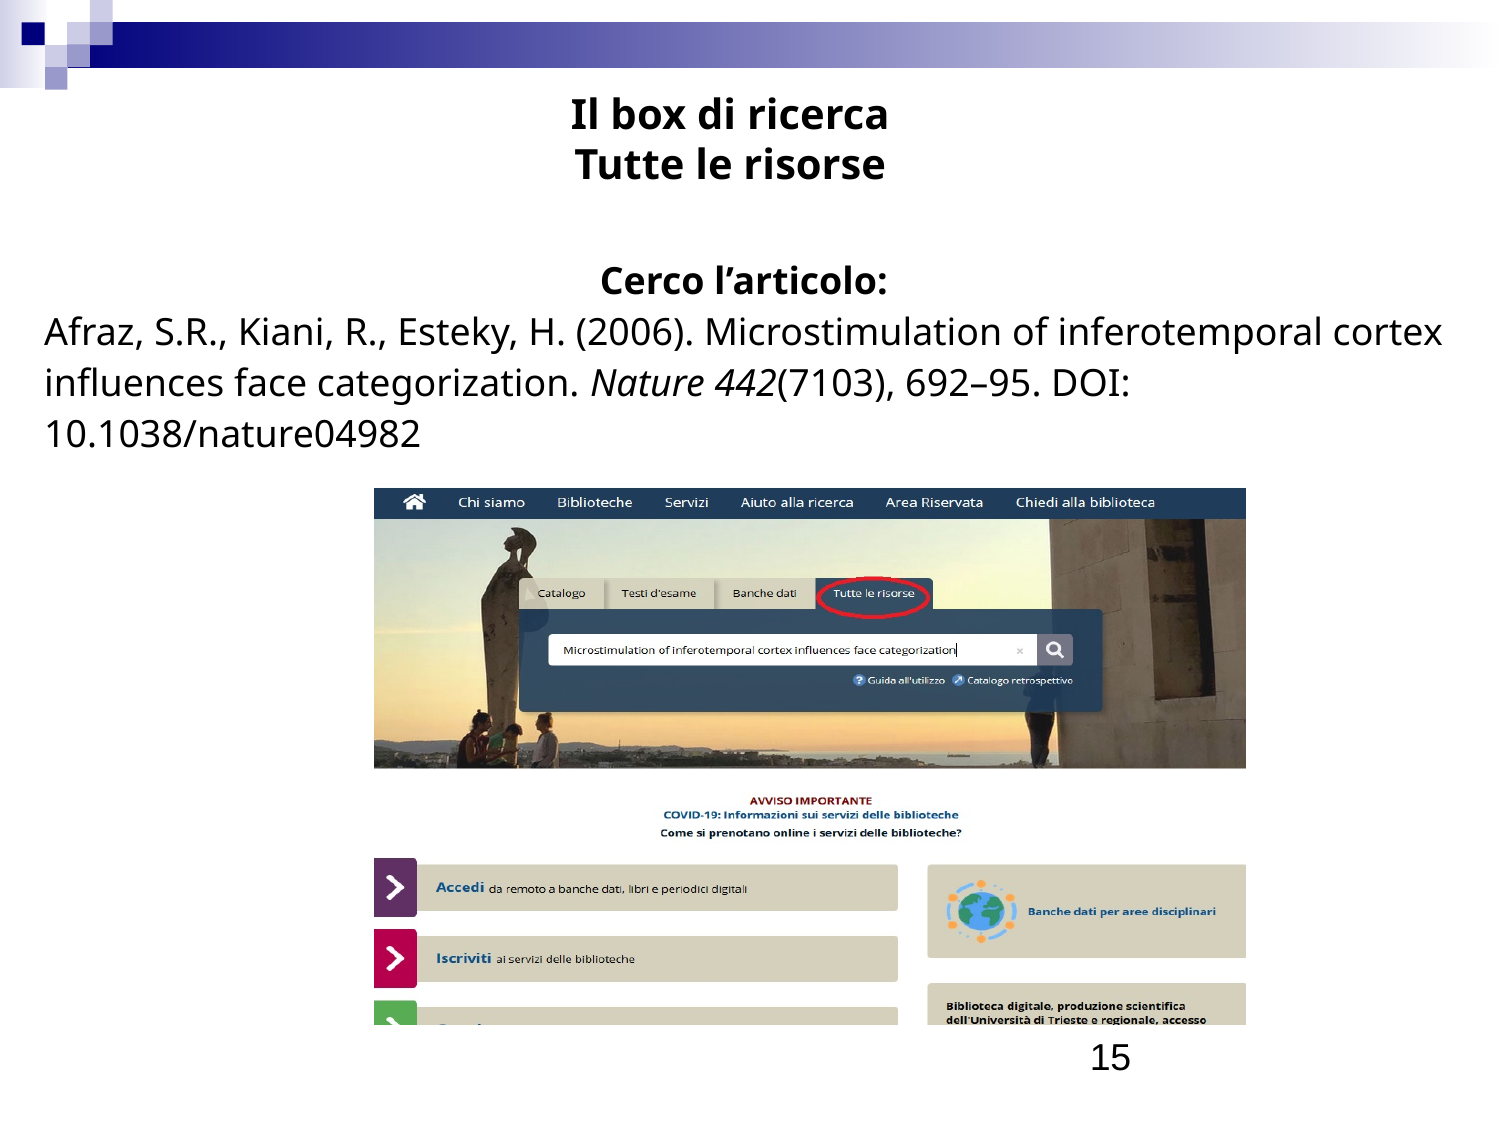

# Il box di ricerca Tutte le risorse
Cerco l’articolo:
Afraz, S.R., Kiani, R., Esteky, H. (2006). Microstimulation of inferotemporal cortex influences face categorization. Nature 442(7103), 692–95. DOI: 10.1038/nature04982